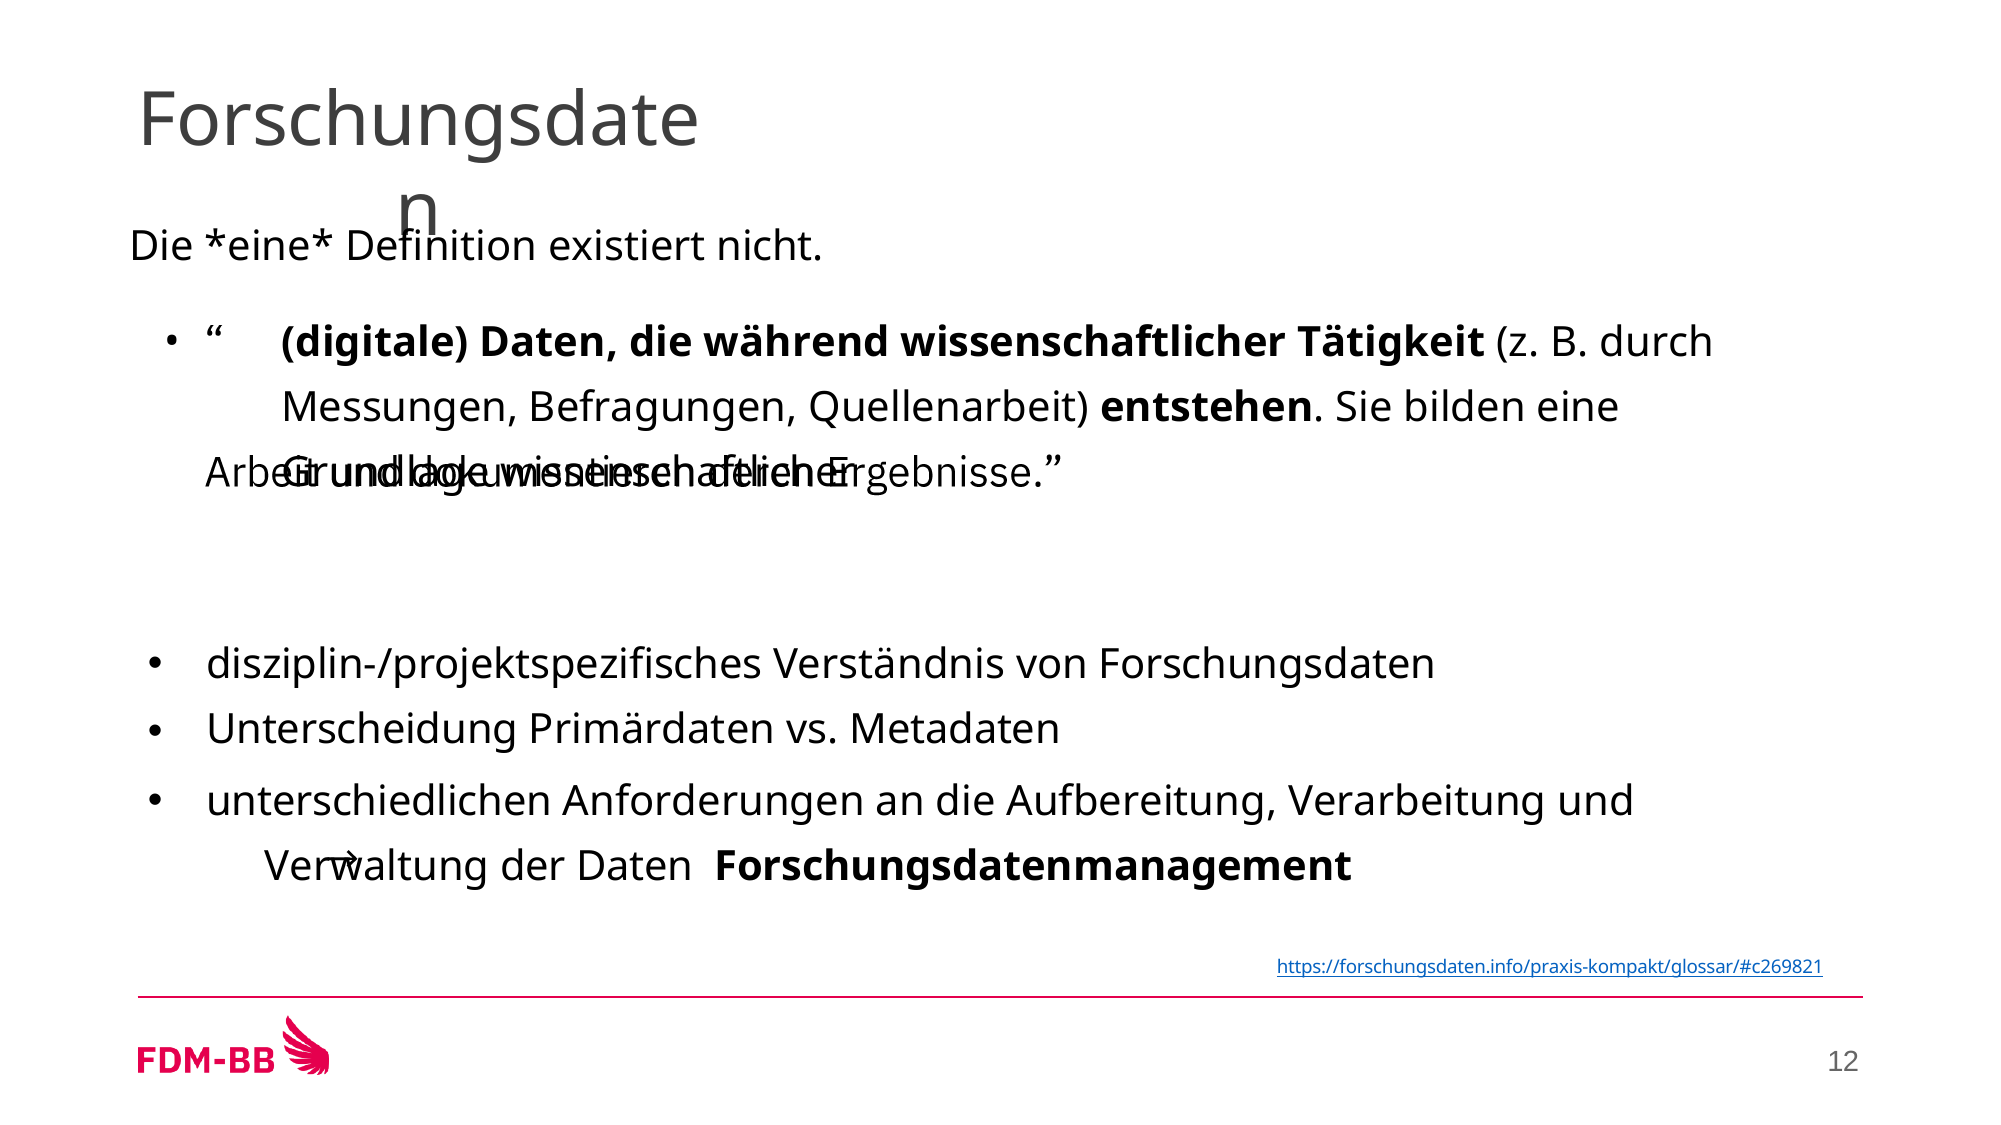

# Forschungsdaten
Die *eine* Definition existiert nicht.
	(digitale) Daten, die während wissenschaftlicher Tätigkeit (z. B. durch Messungen, Befragungen, Quellenarbeit) entstehen. Sie bilden eine Grundlage wissenschaftlicher
disziplin-/projektspezifisches Verständnis von Forschungsdaten
Unterscheidung Primärdaten vs. Metadaten
unterschiedlichen Anforderungen an die Aufbereitung, Verarbeitung und Verwaltung der Daten	Forschungsdatenmanagement
https://forschungsdaten.info/praxis-kompakt/glossar/#c269821